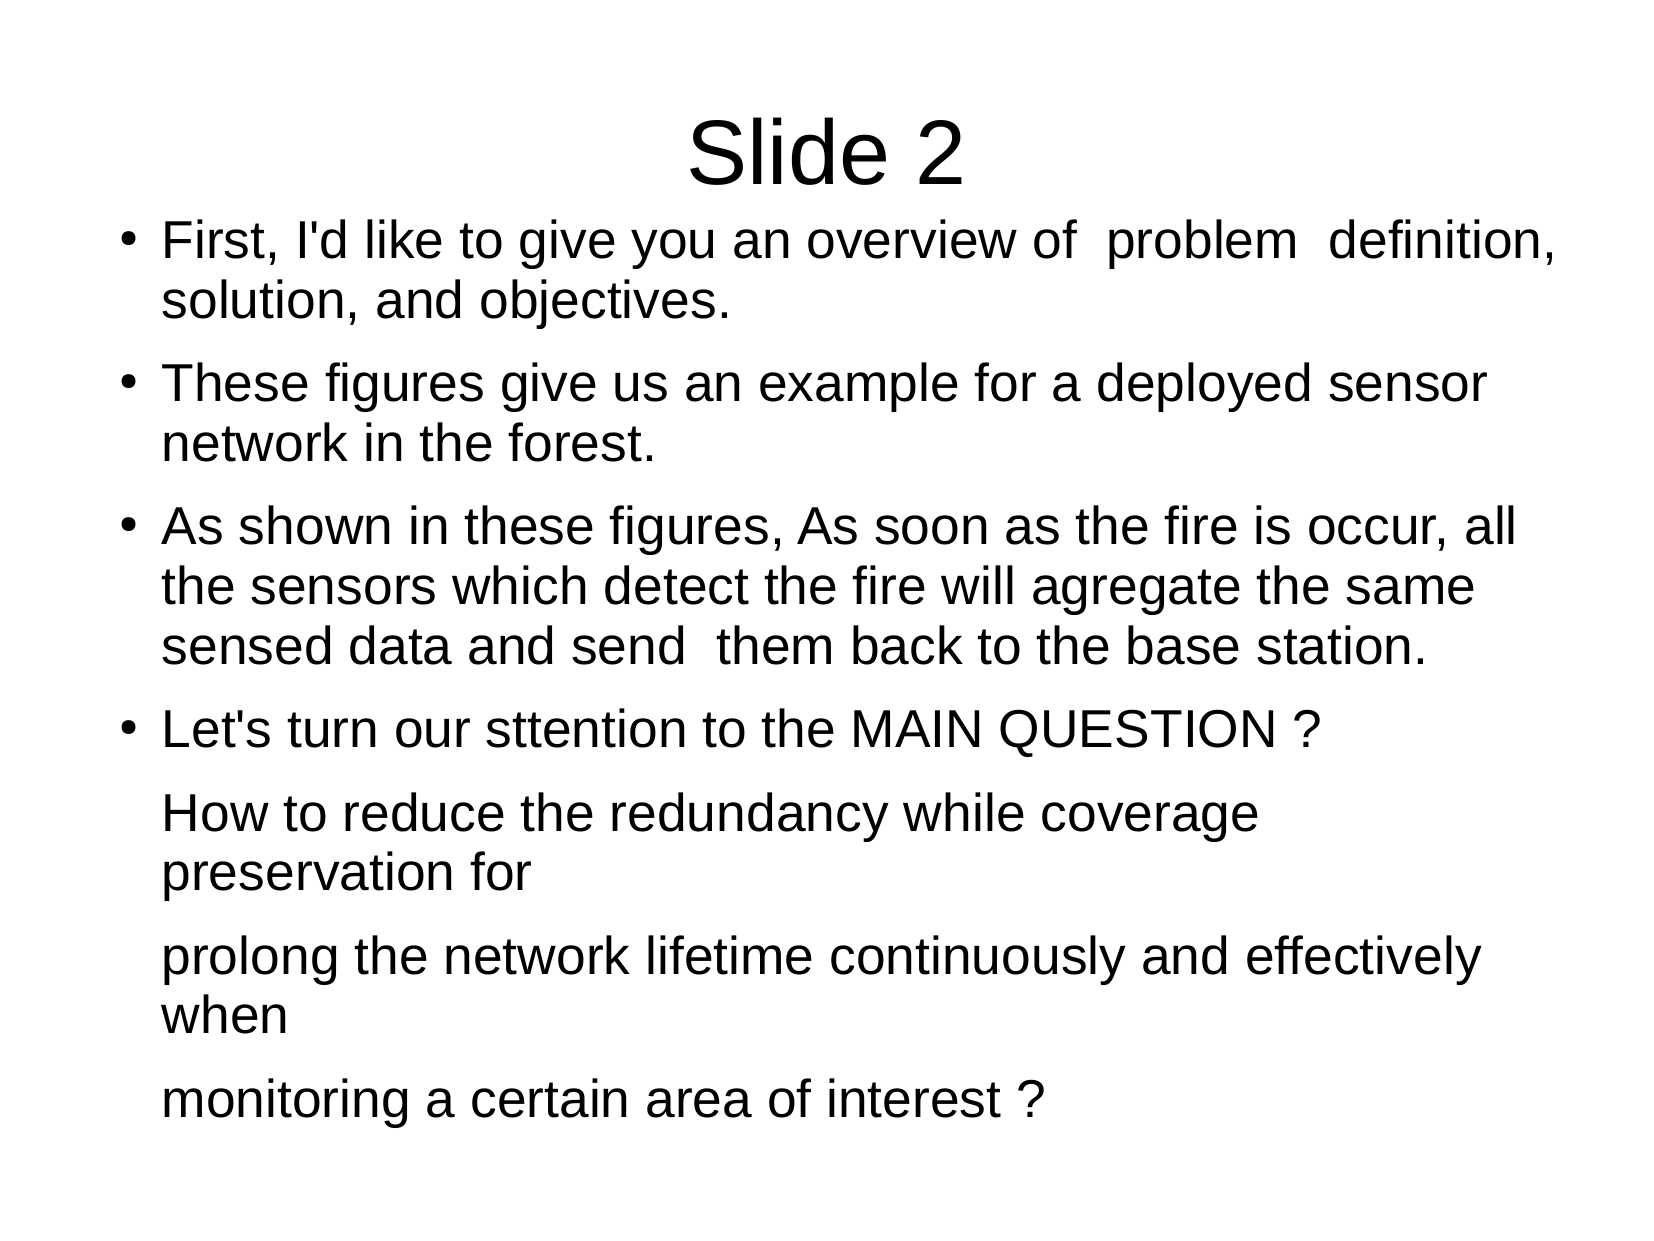

# Slide 2
First, I'd like to give you an overview of problem definition, solution, and objectives.
These figures give us an example for a deployed sensor network in the forest.
As shown in these figures, As soon as the fire is occur, all the sensors which detect the fire will agregate the same sensed data and send them back to the base station.
Let's turn our sttention to the MAIN QUESTION ?
How to reduce the redundancy while coverage preservation for
prolong the network lifetime continuously and effectively when
monitoring a certain area of interest ?